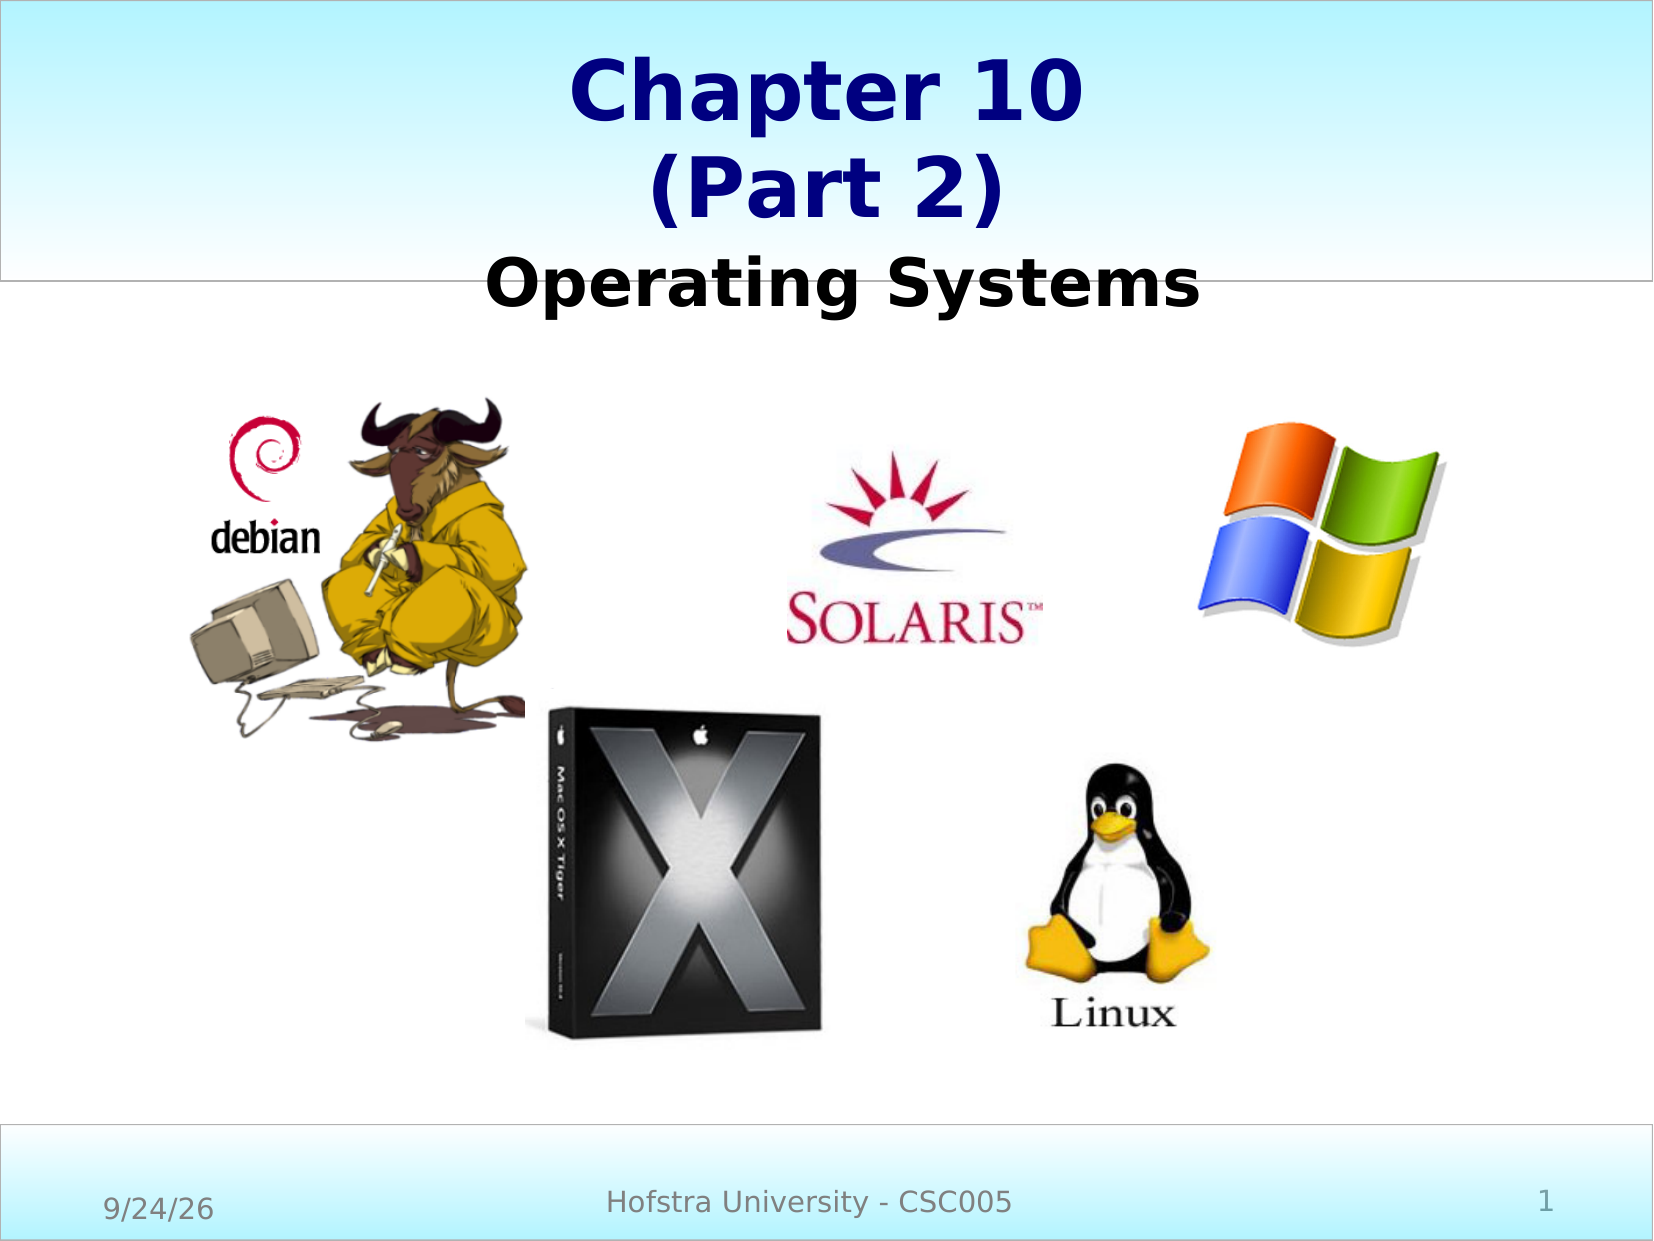

# Chapter 10 (Part 2)
Operating Systems
1
Hofstra University - CSC005